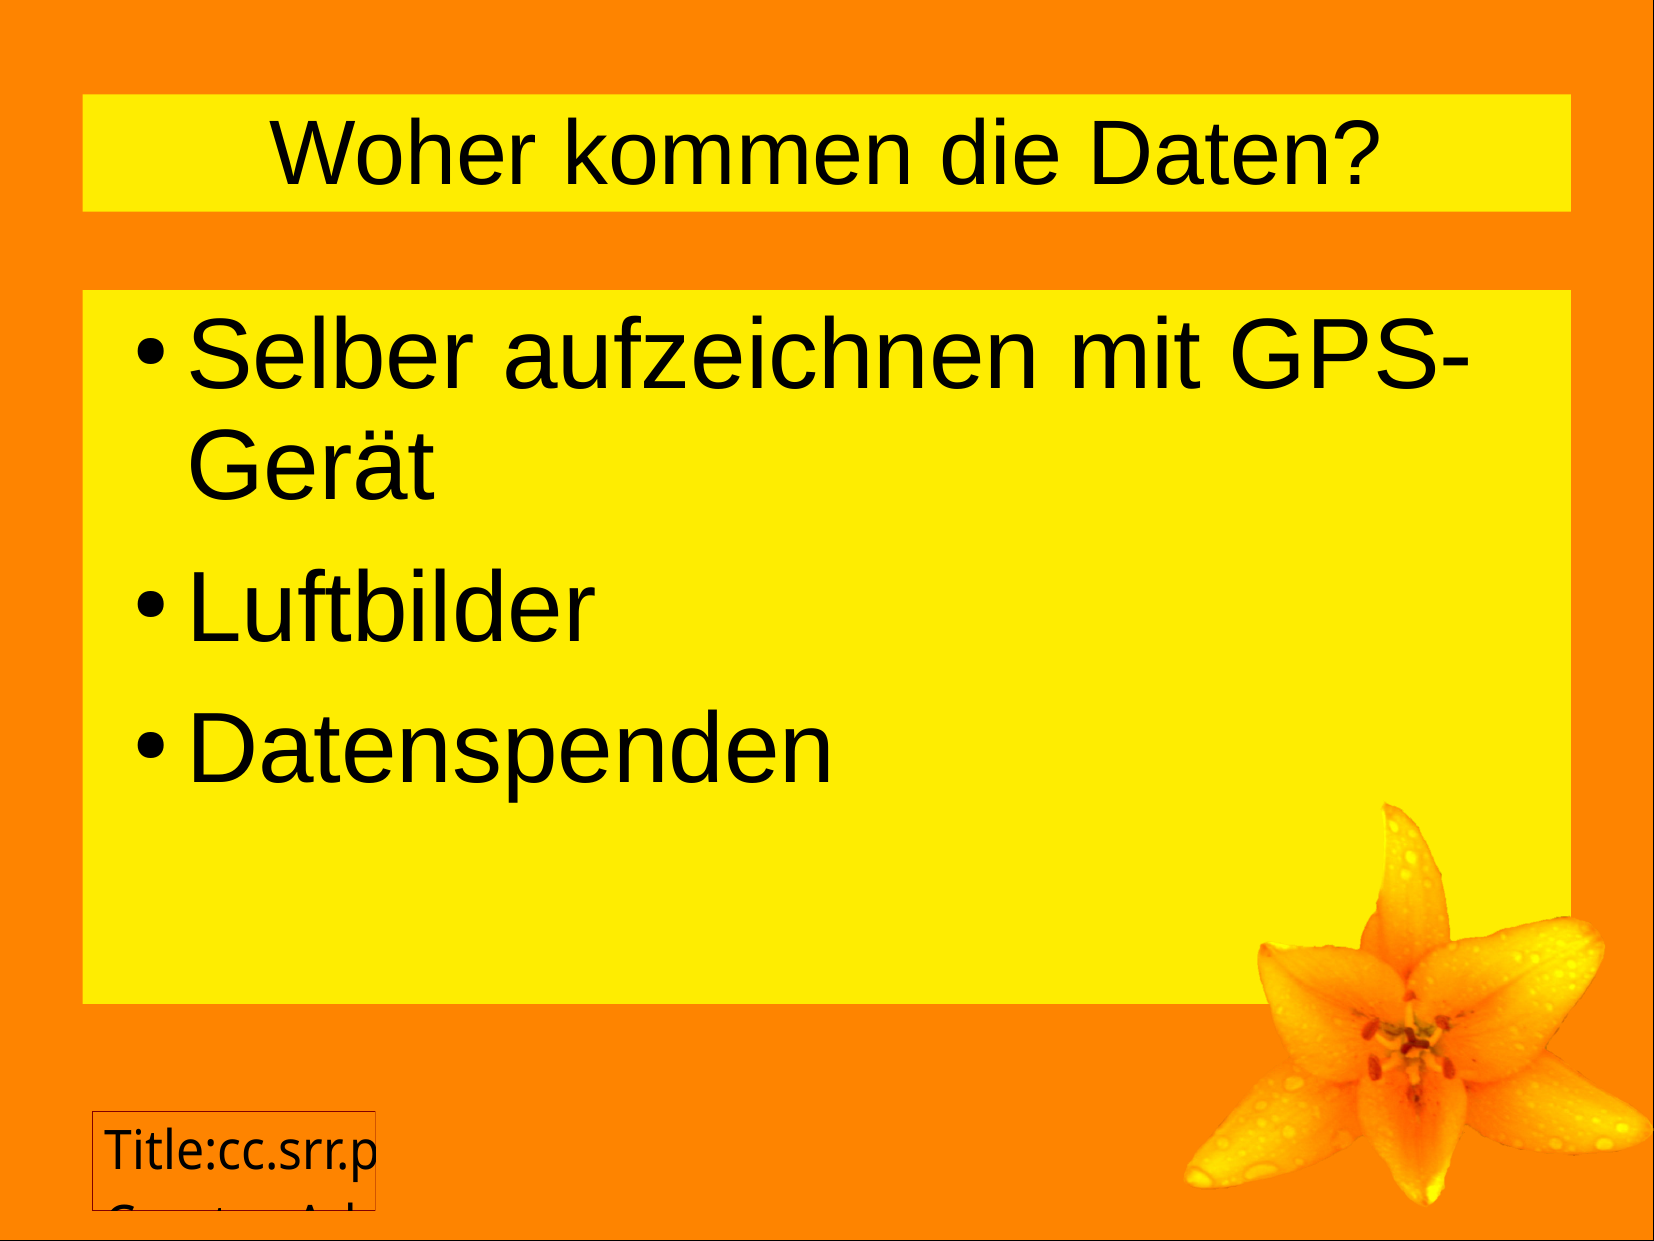

Woher kommen die Daten?
Selber aufzeichnen mit GPS-Gerät
Luftbilder
Datenspenden